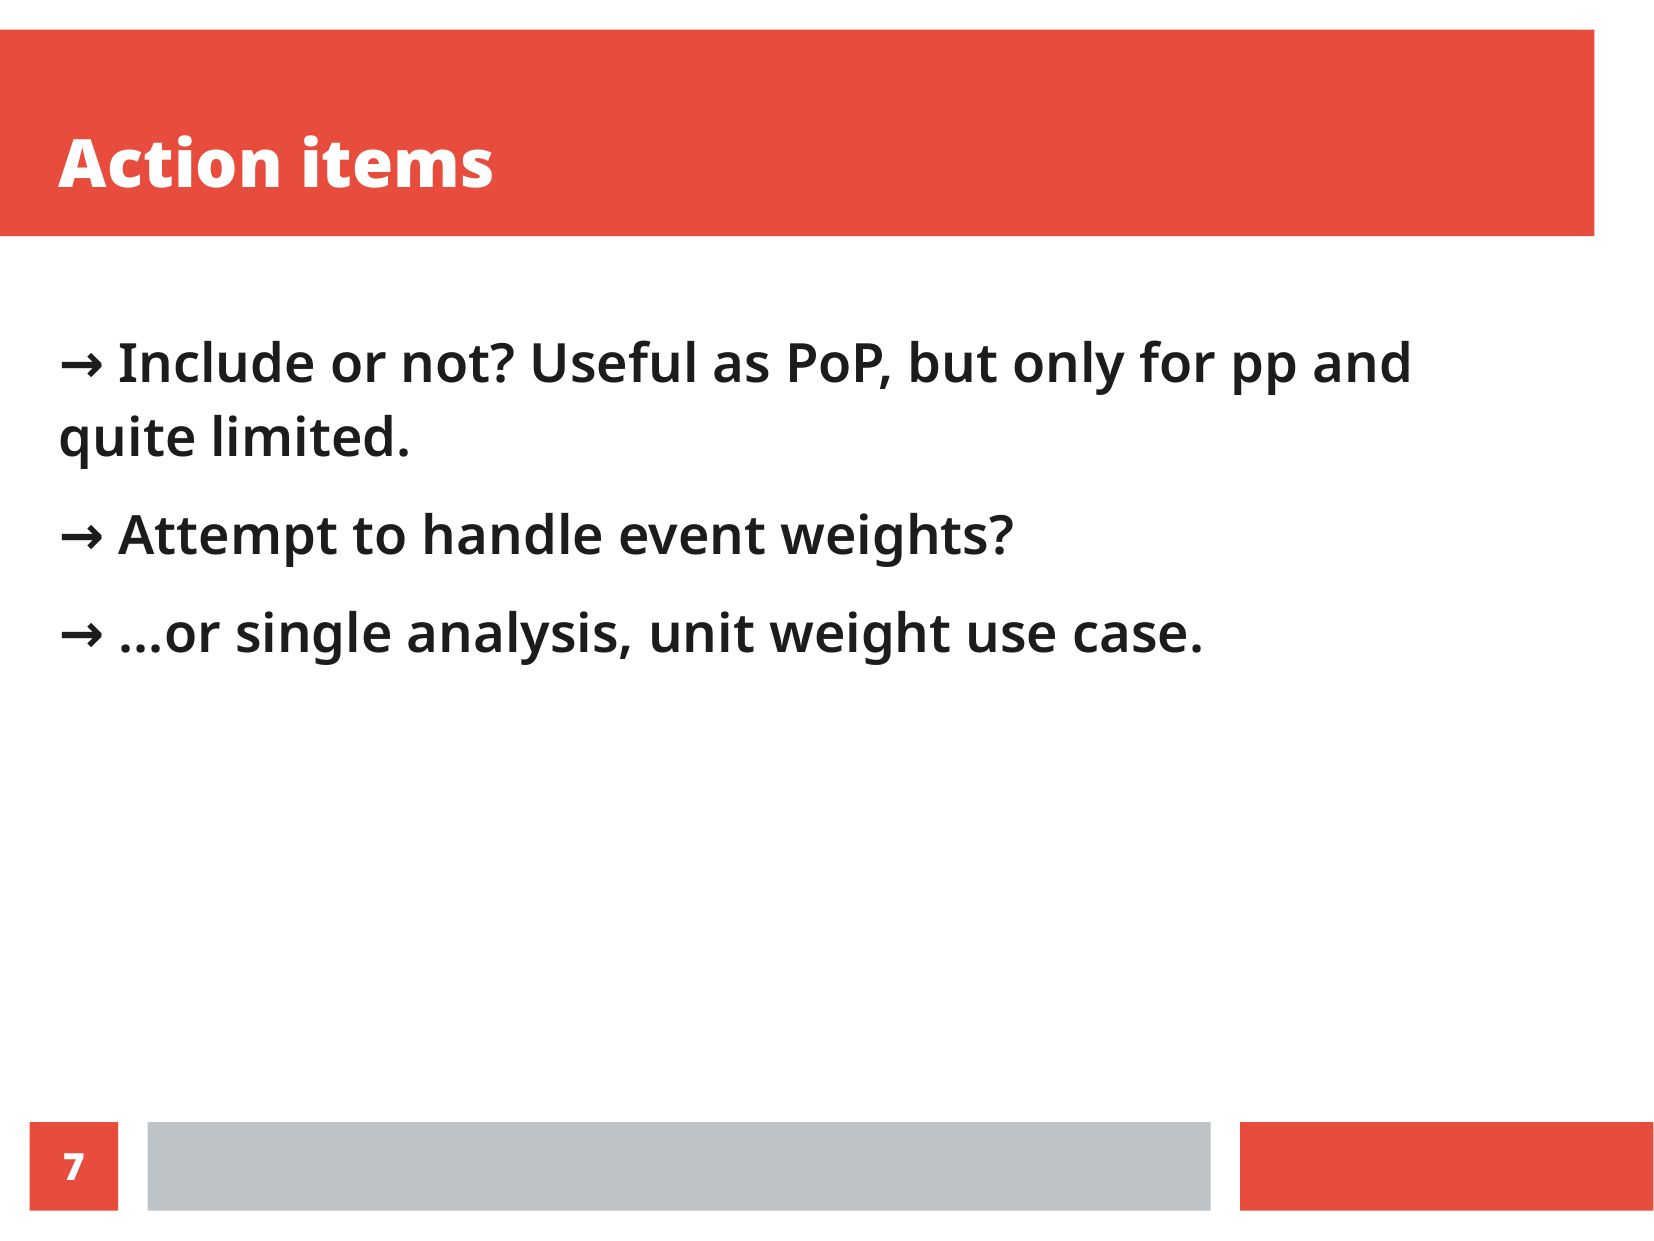

# Action items
→ Include or not? Useful as PoP, but only for pp and quite limited.
→ Attempt to handle event weights?
→ ...or single analysis, unit weight use case.
7